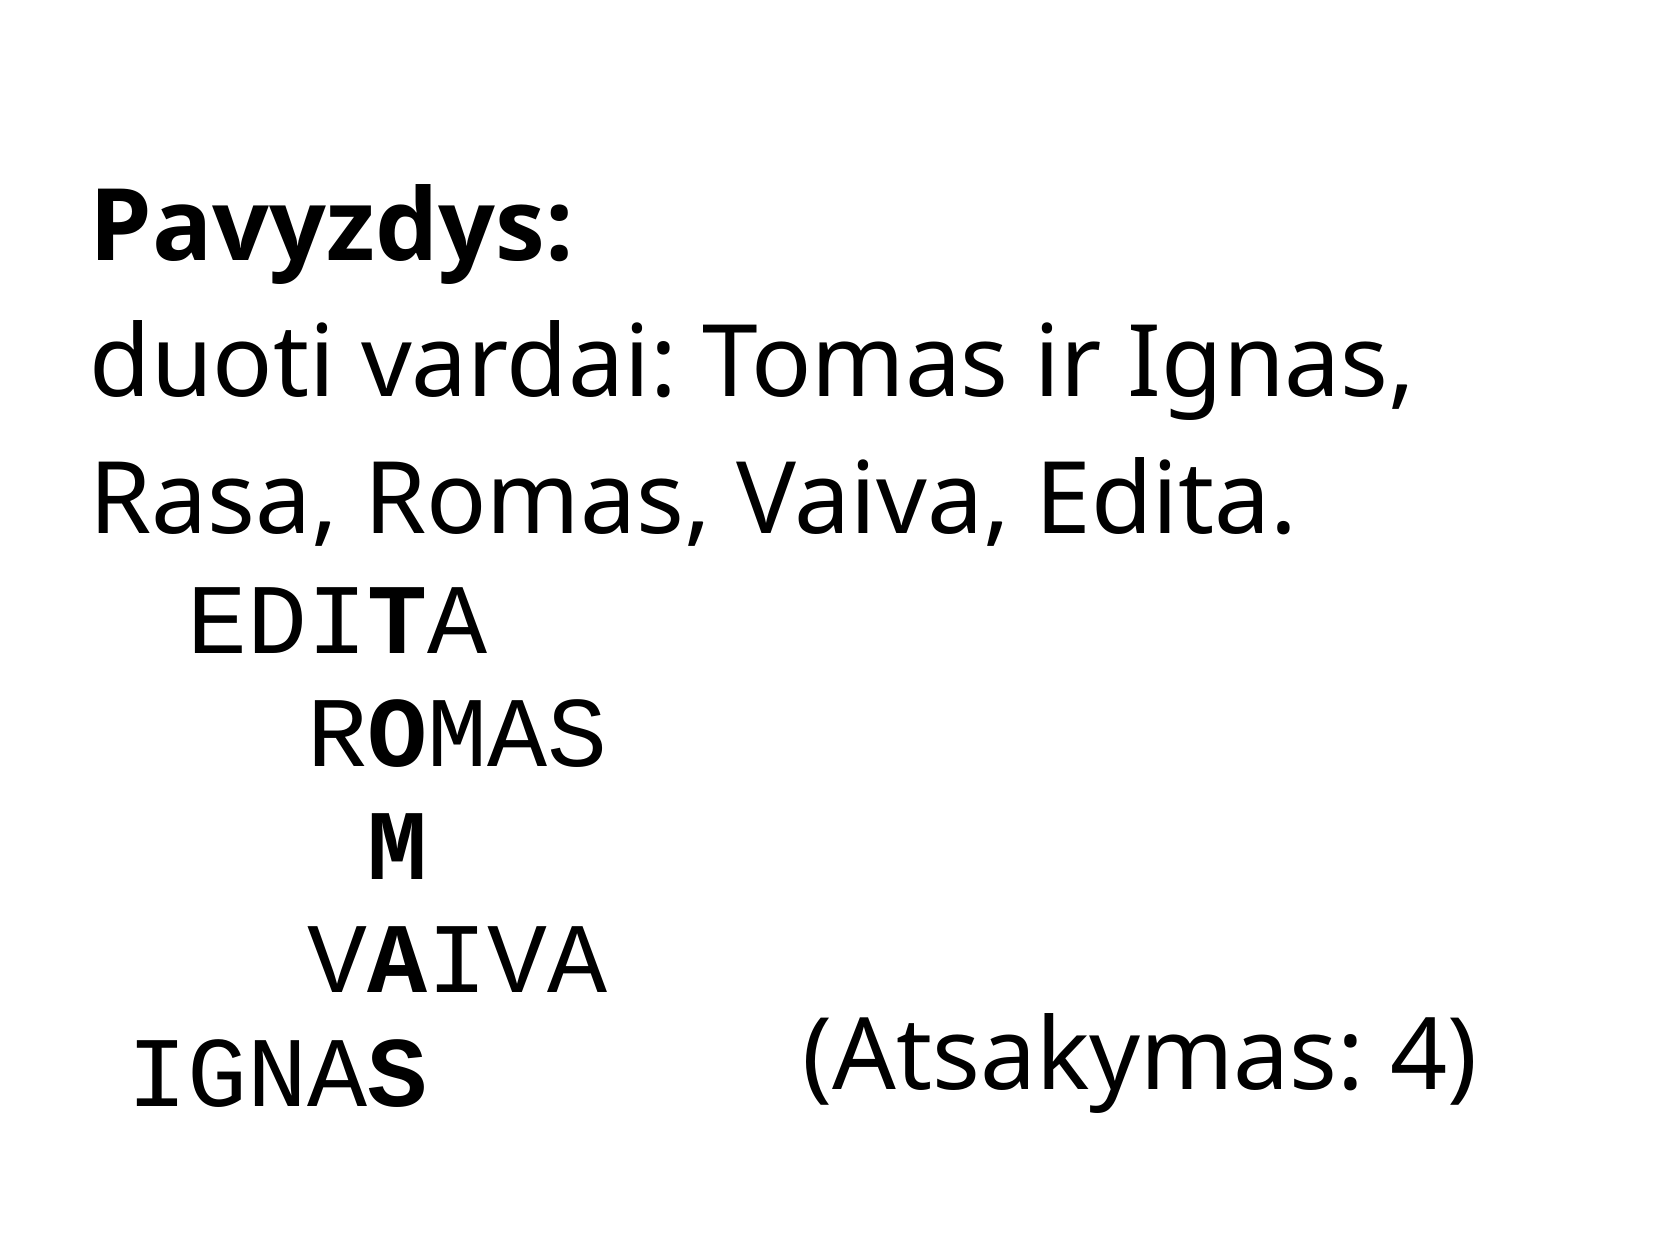

Pavyzdys:
duoti vardai: Tomas ir Ignas, Rasa, Romas, Vaiva, Edita.
 EDITA
 ROMAS
 M
 VAIVA
IGNAS
(Atsakymas: 4)